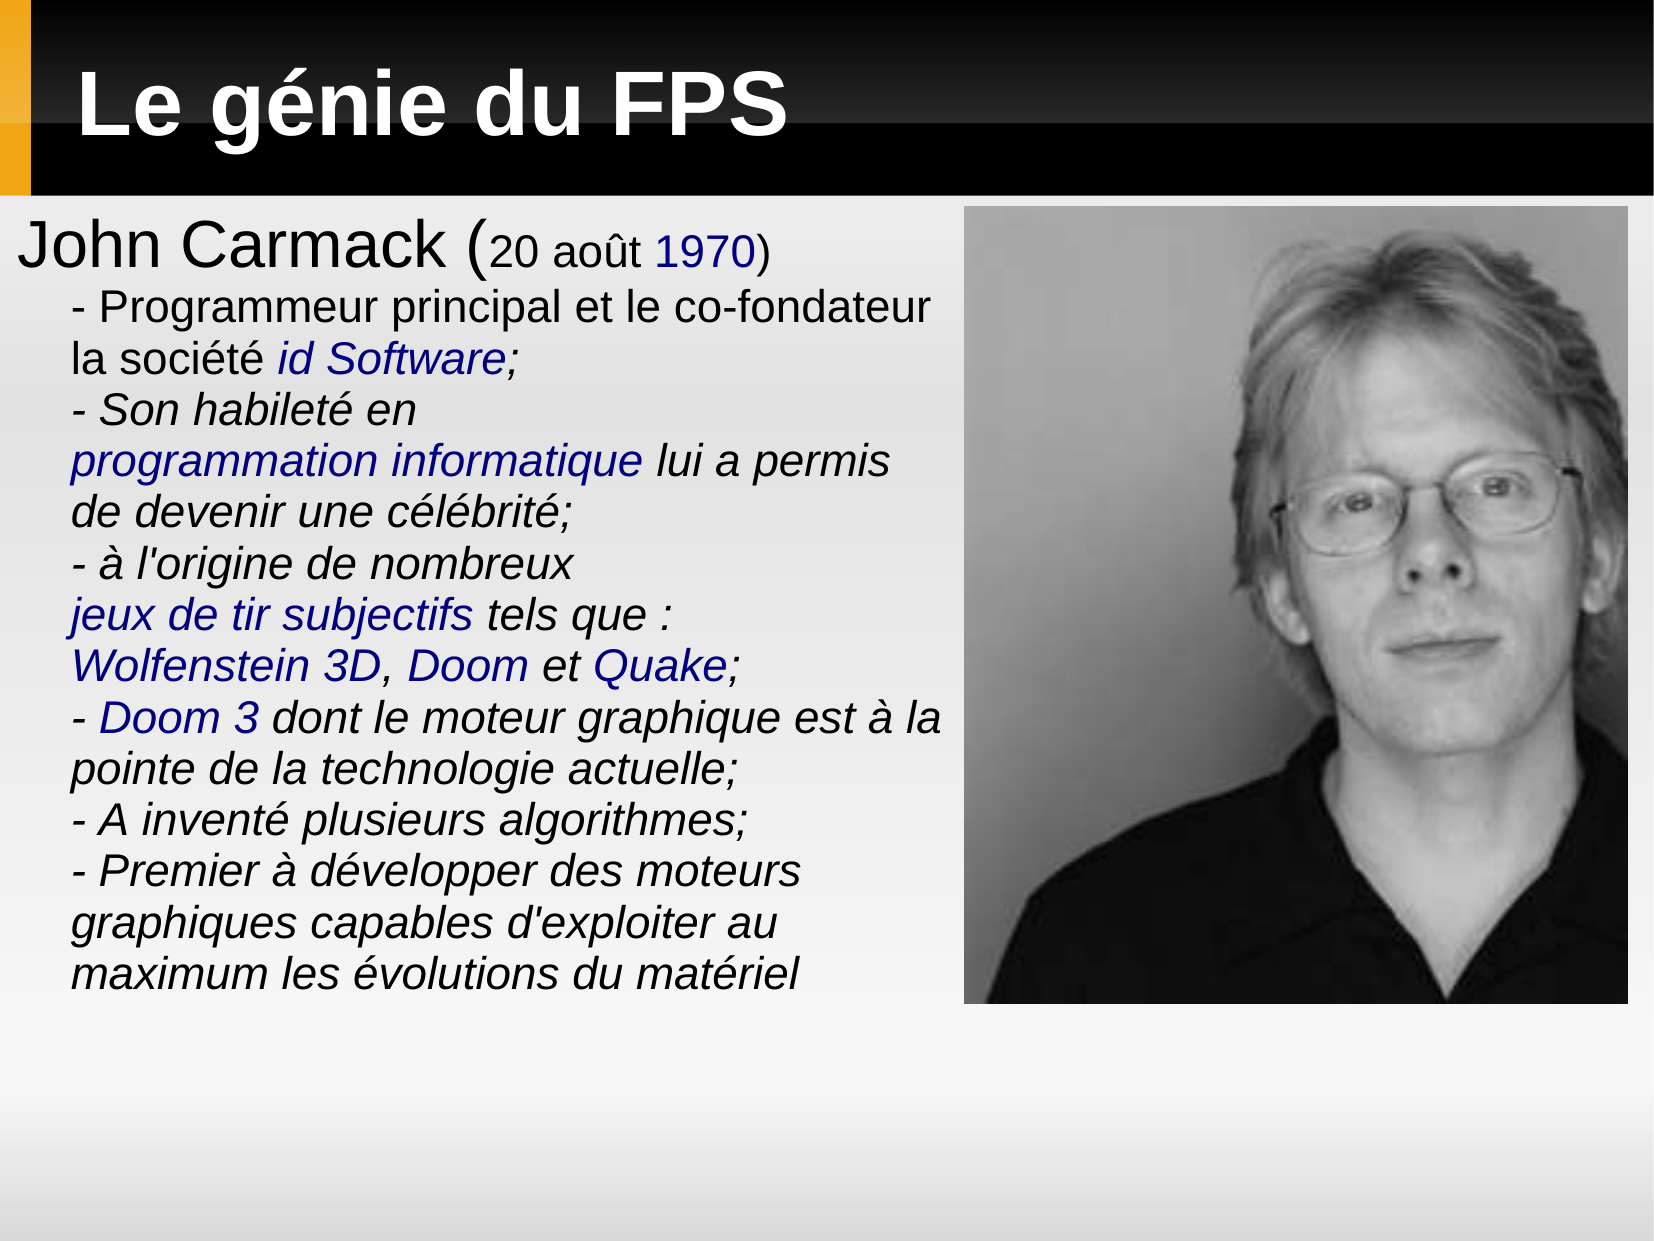

# Le génie du FPS
John Carmack (20 août 1970)
- Programmeur principal et le co-fondateur la société id Software;
- Son habileté en programmation informatique lui a permis de devenir une célébrité;
- à l'origine de nombreux jeux de tir subjectifs tels que : Wolfenstein 3D, Doom et Quake;
- Doom 3 dont le moteur graphique est à la pointe de la technologie actuelle;
- A inventé plusieurs algorithmes;
- Premier à développer des moteurs graphiques capables d'exploiter au maximum les évolutions du matériel